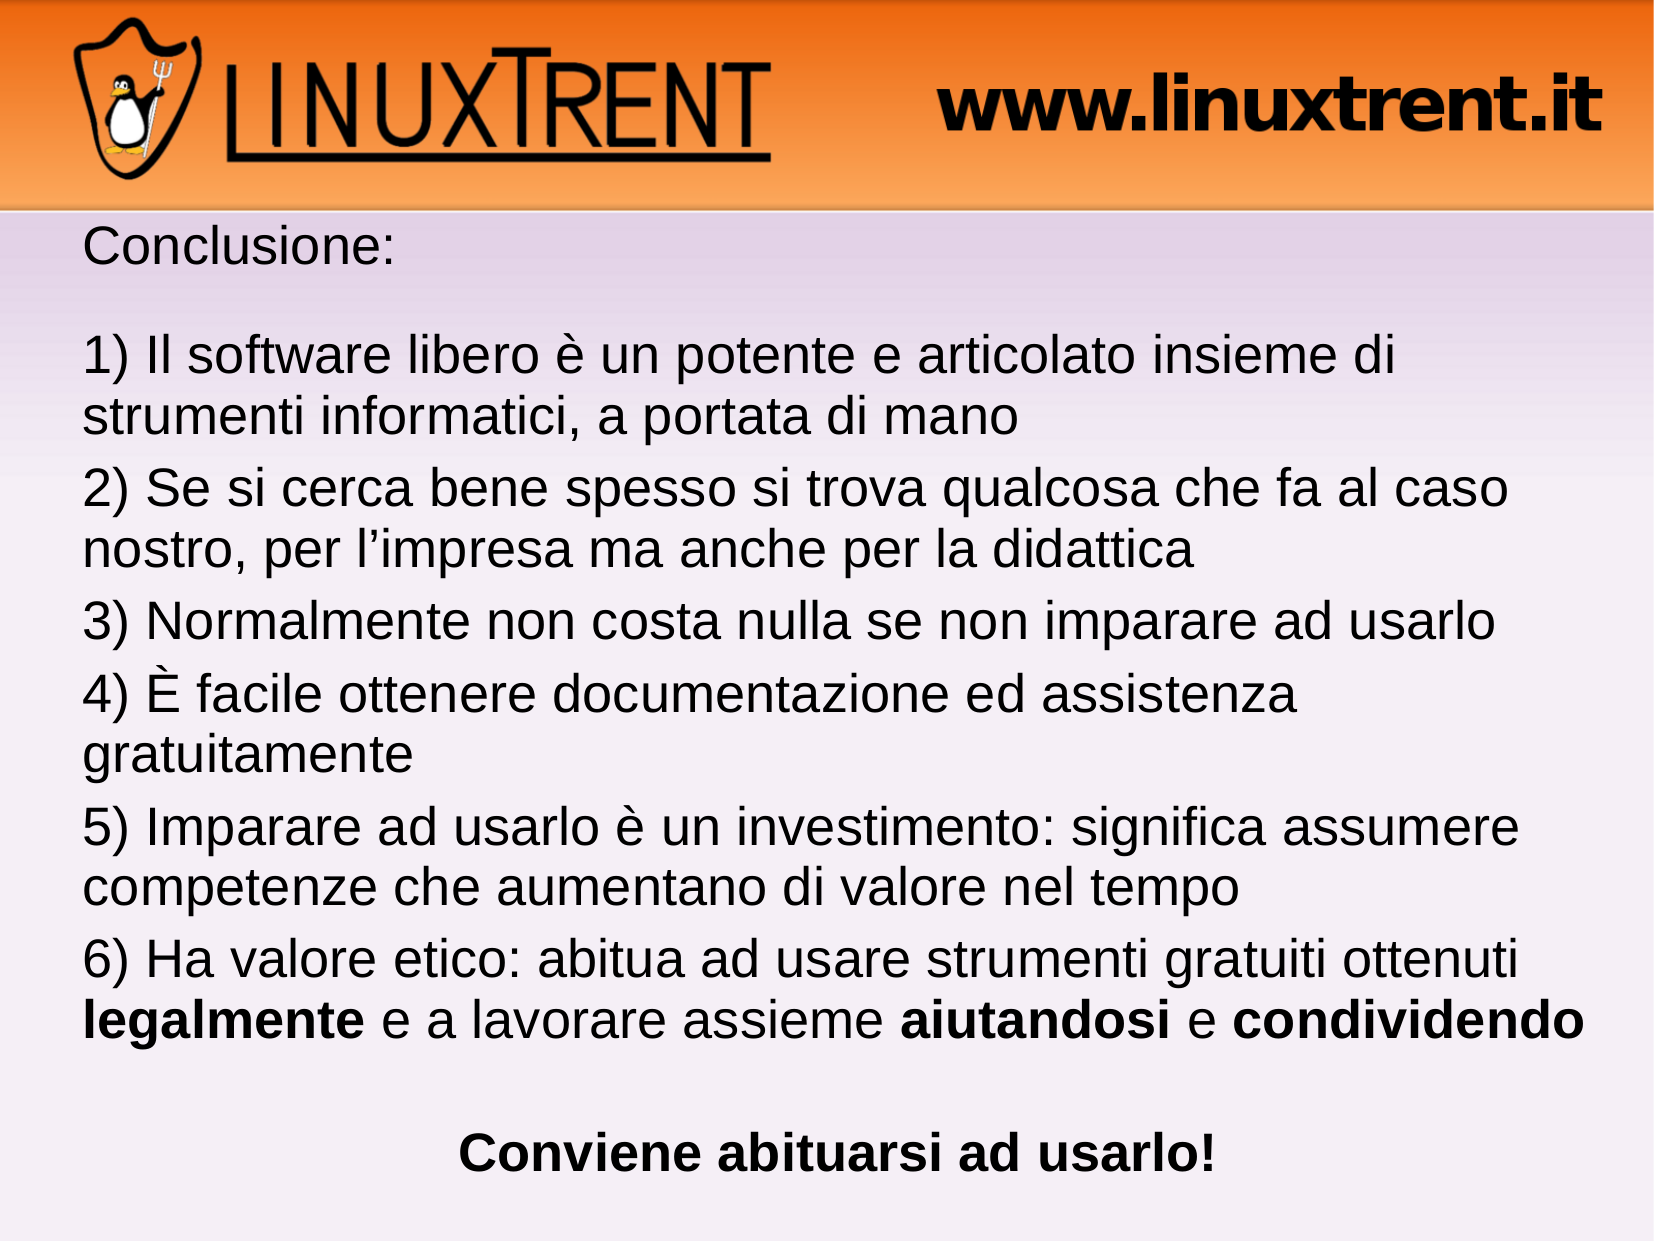

# Conclusione:
 Il software libero è un potente e articolato insieme di strumenti informatici, a portata di mano
 Se si cerca bene spesso si trova qualcosa che fa al caso nostro, per l’impresa ma anche per la didattica
 Normalmente non costa nulla se non imparare ad usarlo
 È facile ottenere documentazione ed assistenza gratuitamente
 Imparare ad usarlo è un investimento: significa assumere competenze che aumentano di valore nel tempo
 Ha valore etico: abitua ad usare strumenti gratuiti ottenuti legalmente e a lavorare assieme aiutandosi e condividendo
Conviene abituarsi ad usarlo!